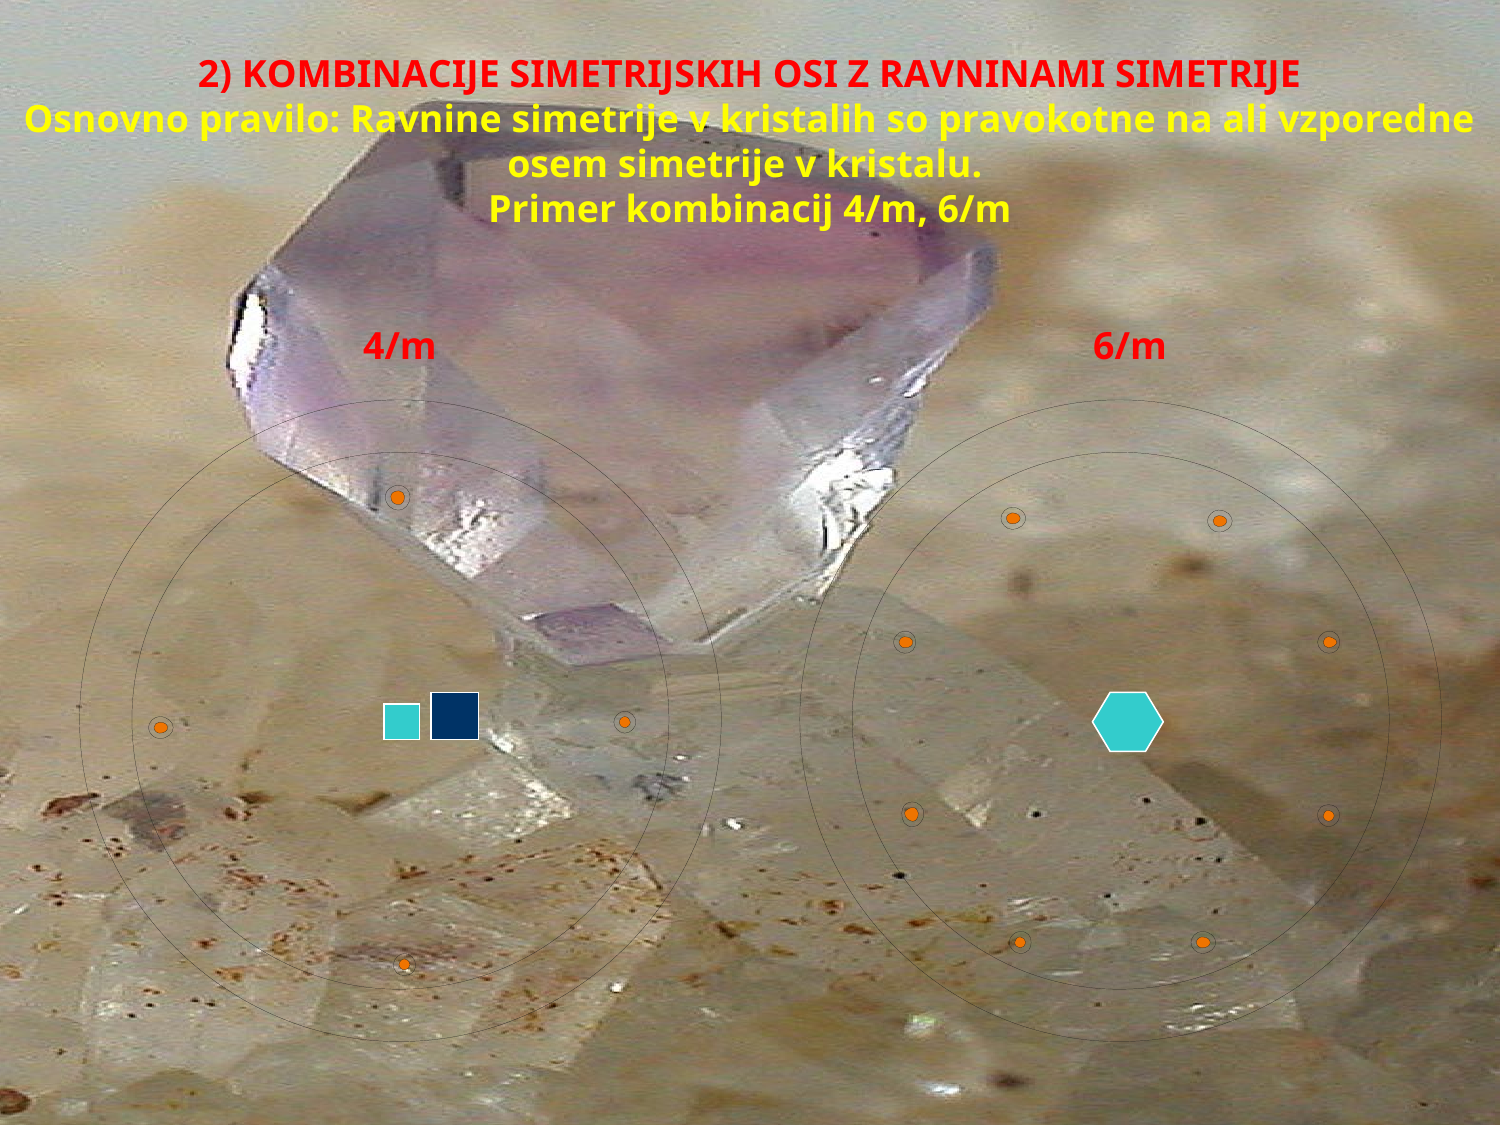

2) KOMBINACIJE SIMETRIJSKIH OSI Z RAVNINAMI SIMETRIJE
Osnovno pravilo: Ravnine simetrije v kristalih so pravokotne na ali vzporedne osem simetrije v kristalu.
Primer kombinacij 4/m, 6/m
4/m
6/m